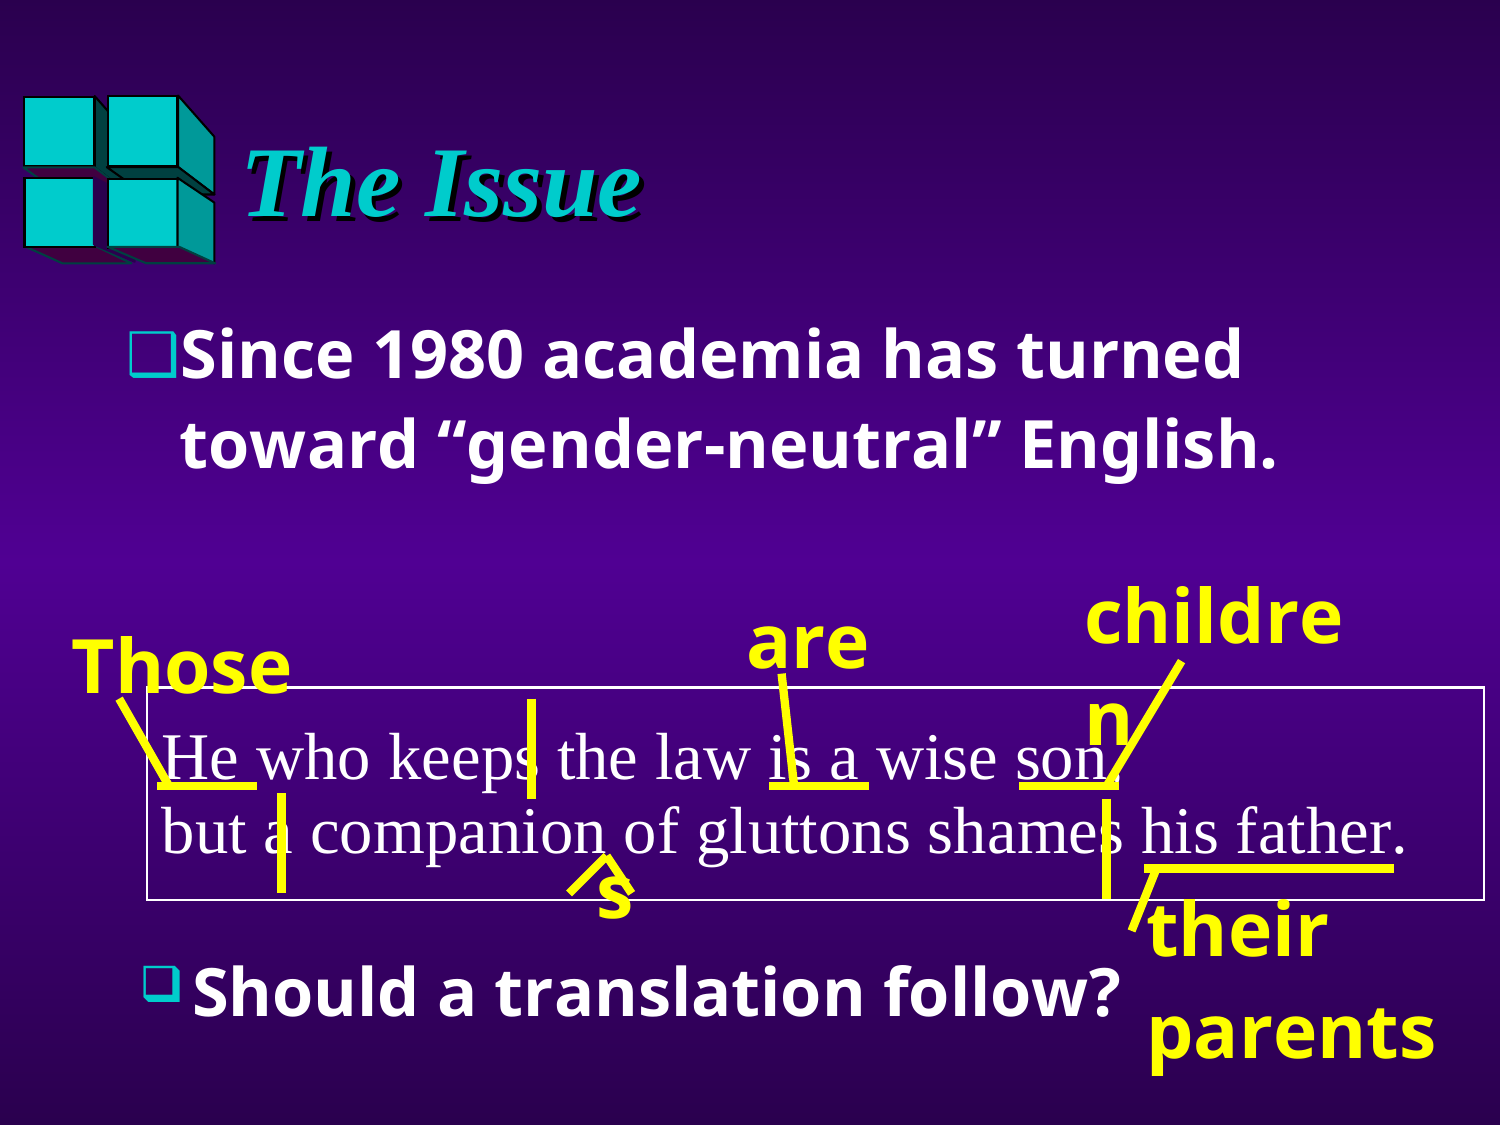

# The Issue
Since 1980 academia has turned toward “gender-neutral” English.
children
are
Those
s
their parents
He who keeps the law is a wise son,
but a companion of gluttons shames his father.
Should a translation follow?